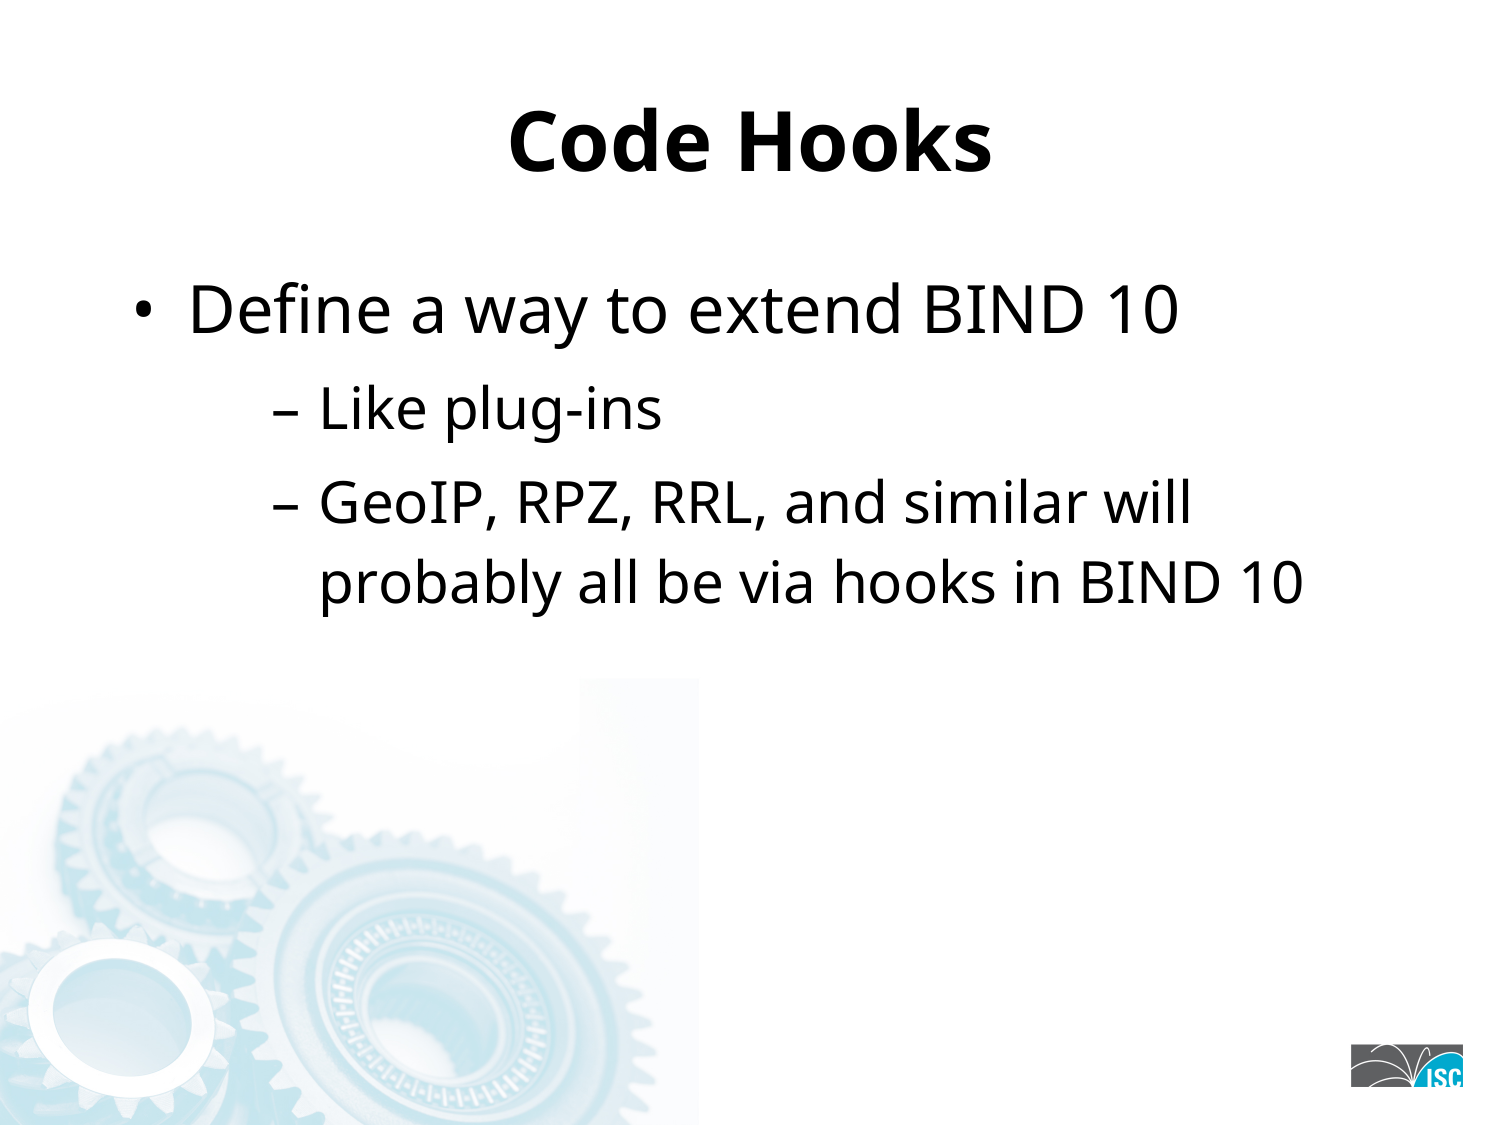

# Code Hooks
Define a way to extend BIND 10
Like plug-ins
GeoIP, RPZ, RRL, and similar will probably all be via hooks in BIND 10